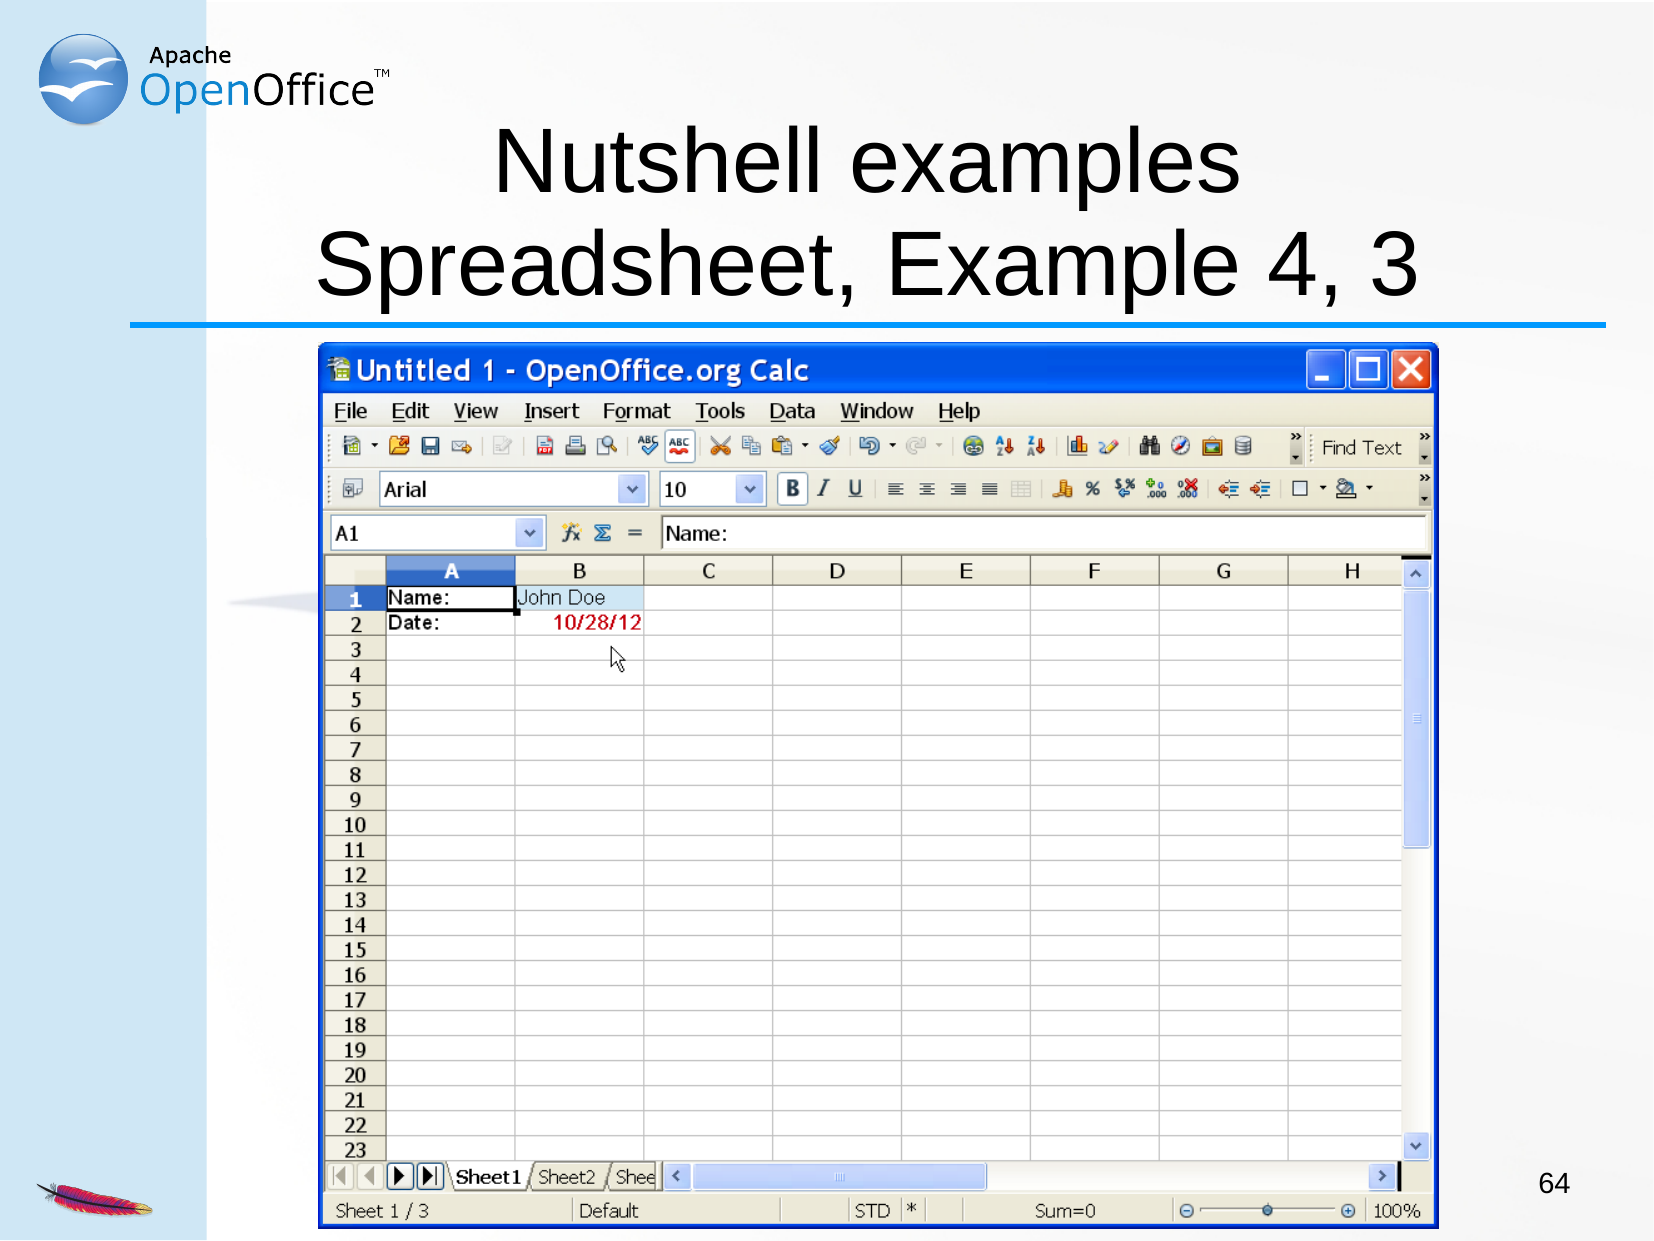

# Nutshell examples Spreadsheet, Example 4, 3
64